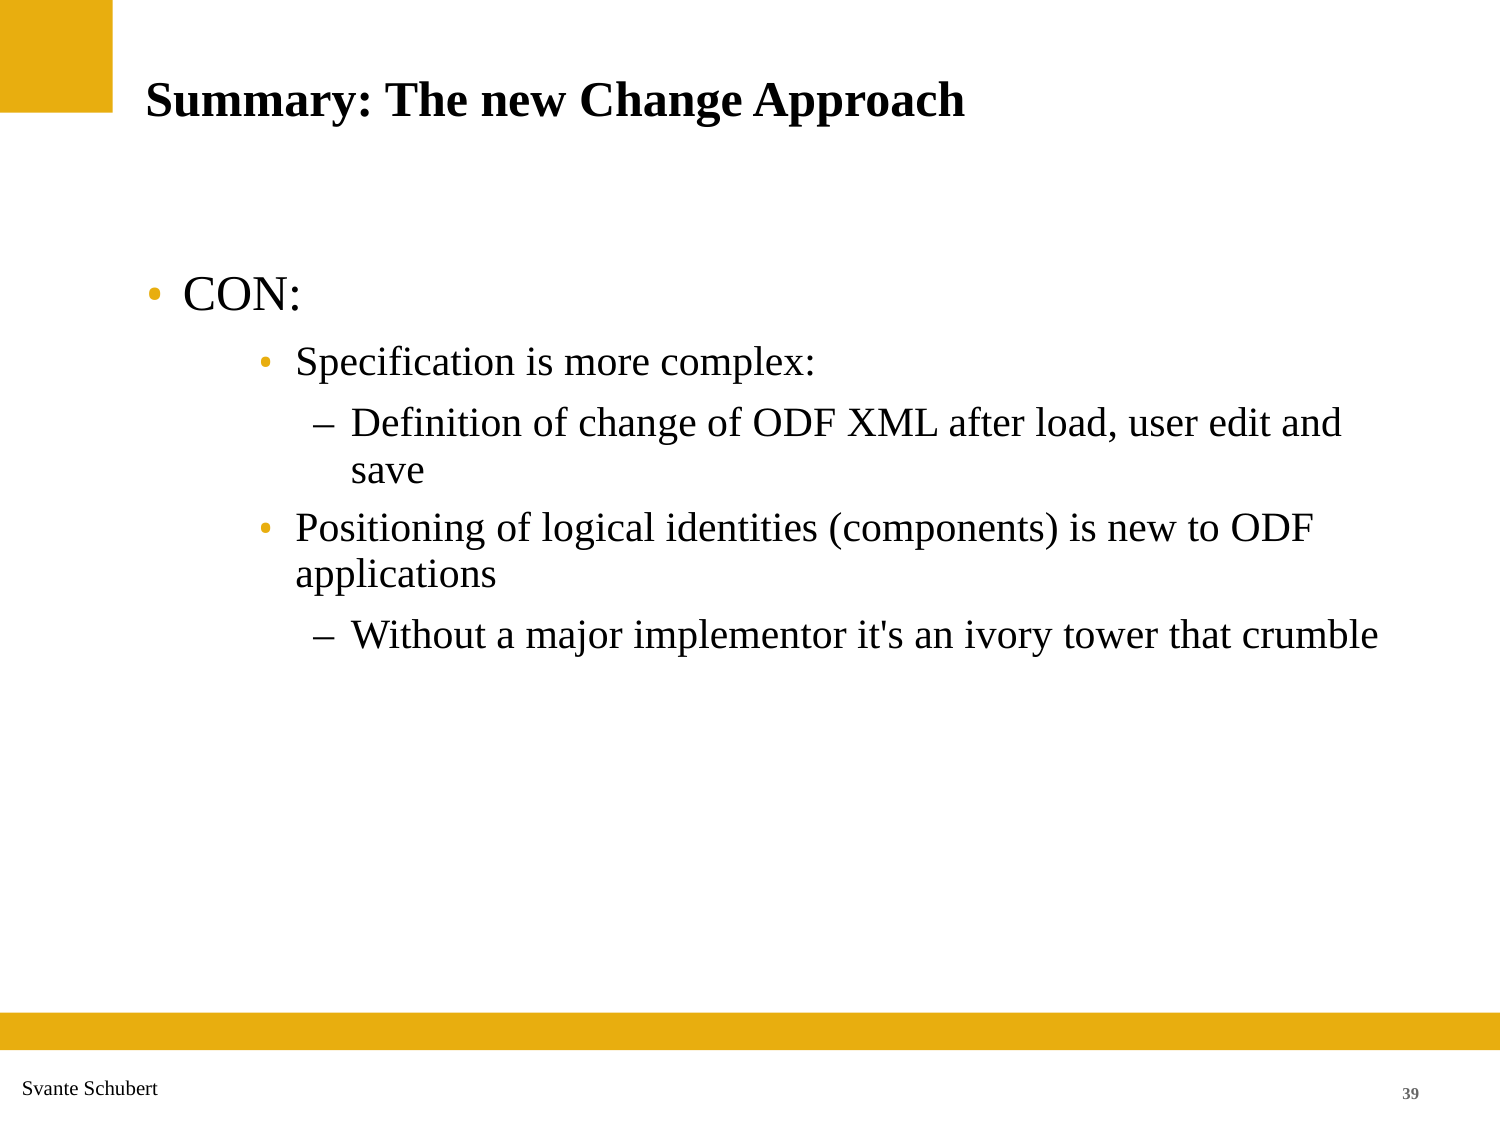

# Summary: The new Change Approach
CON:
Specification is more complex:
Definition of change of ODF XML after load, user edit and save
Positioning of logical identities (components) is new to ODF applications
Without a major implementor it's an ivory tower that crumble
Svante Schubert